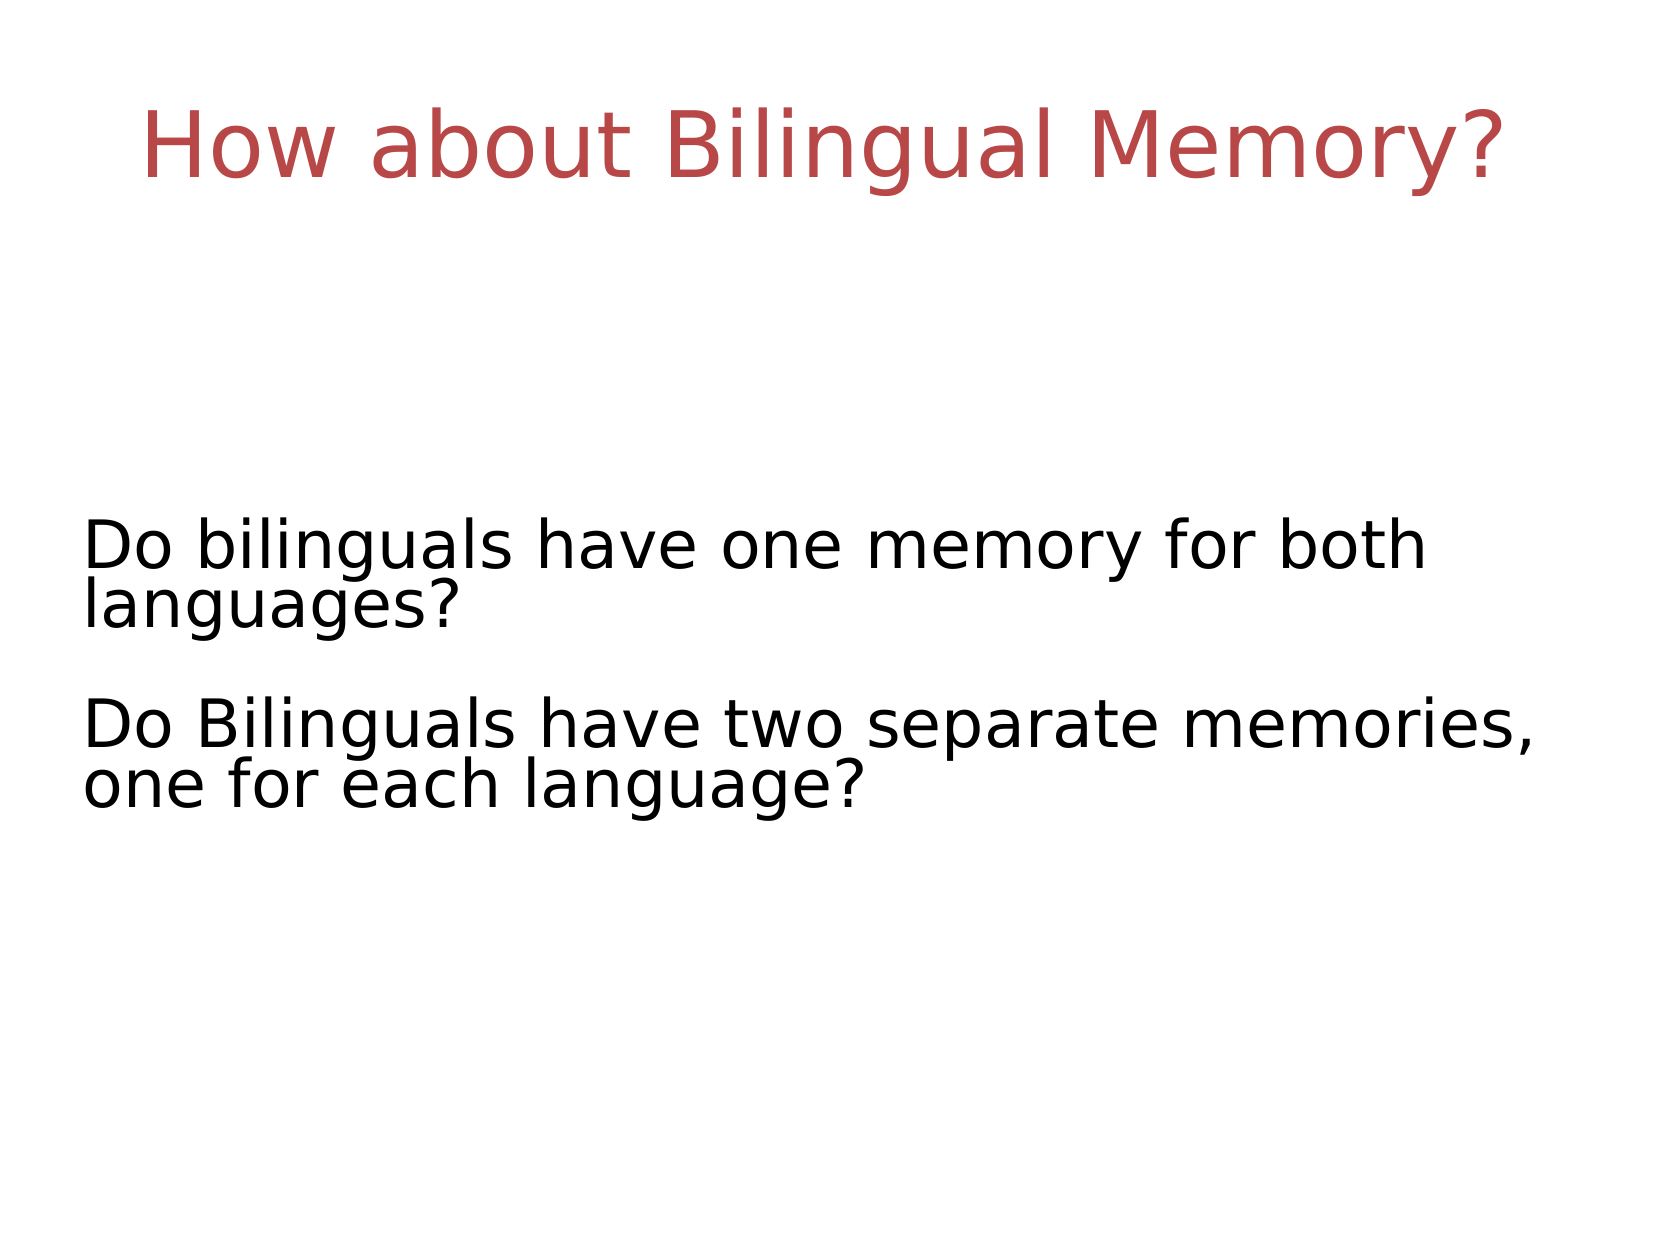

# How about Bilingual Memory?
Do bilinguals have one memory for both languages?
Do Bilinguals have two separate memories, one for each language?